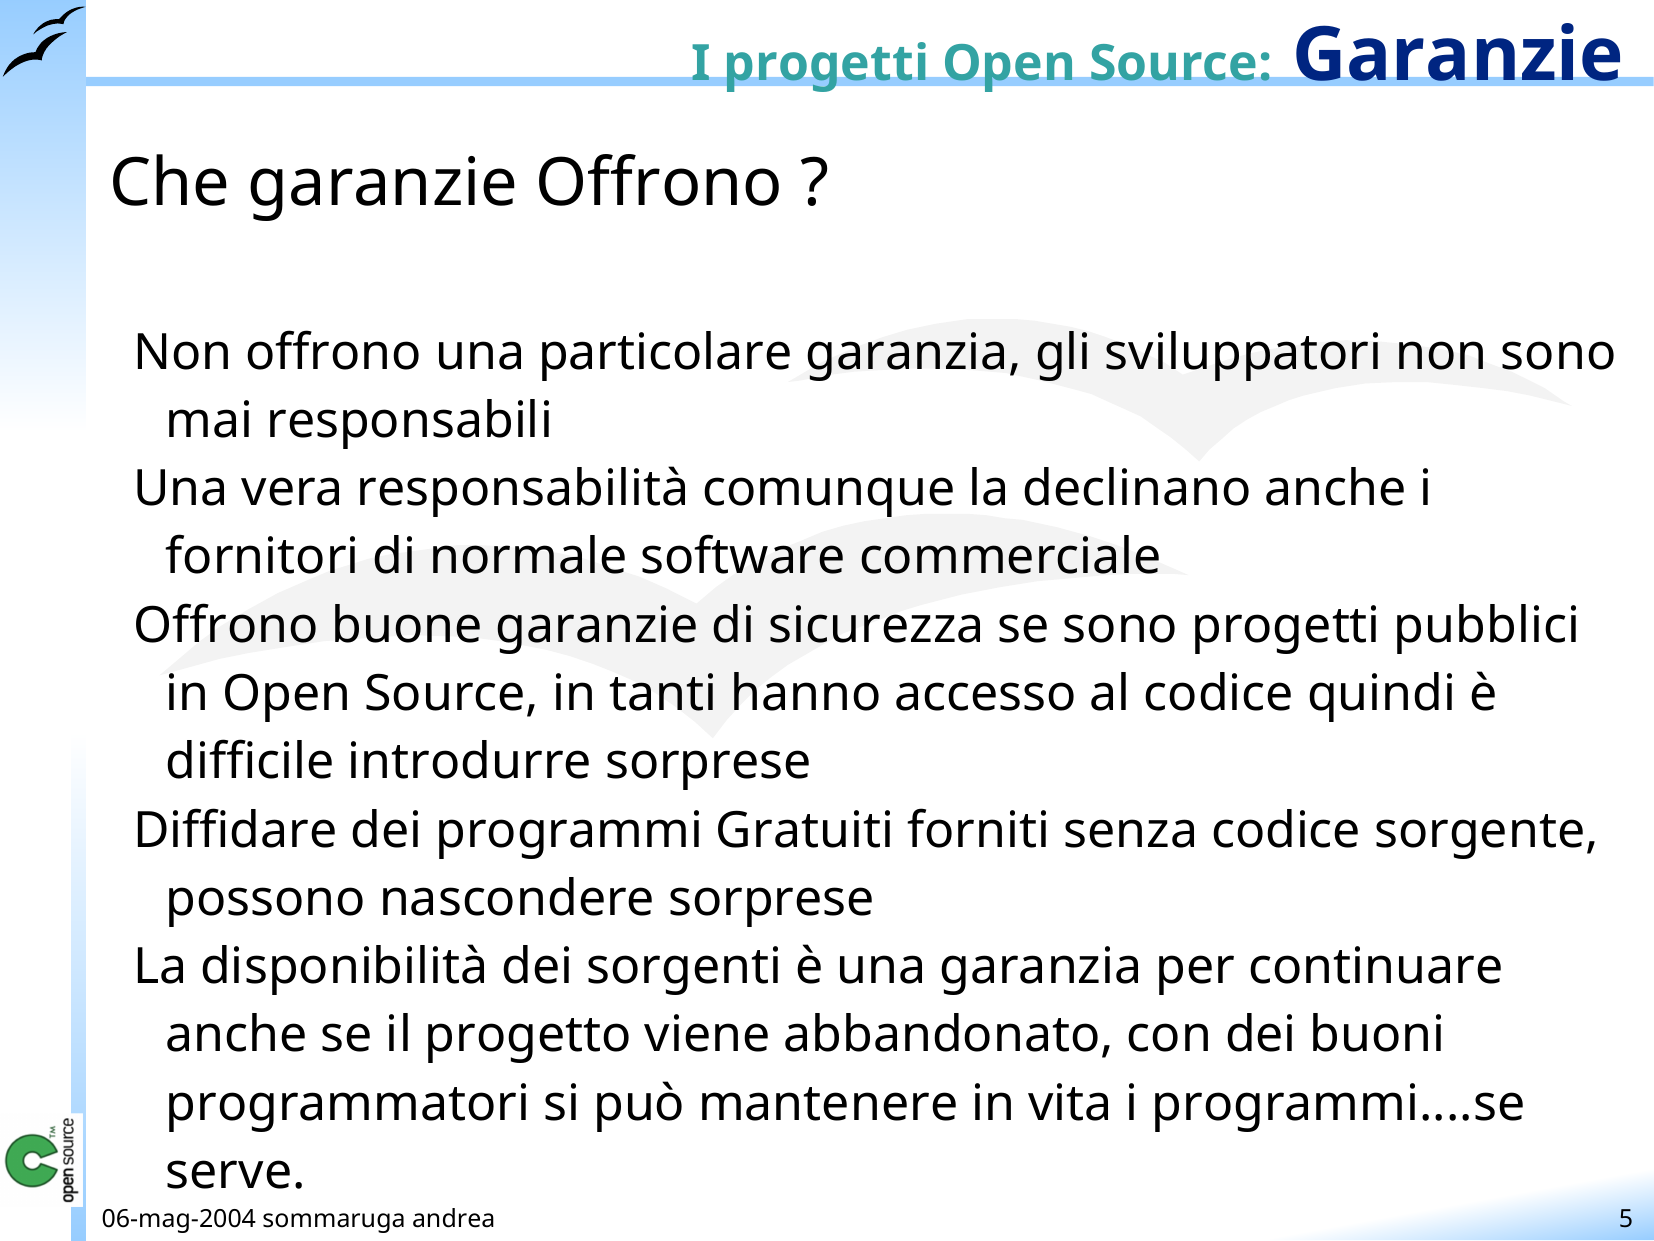

# I progetti Open Source: Garanzie
Che garanzie Offrono ?
Non offrono una particolare garanzia, gli sviluppatori non sono mai responsabili
Una vera responsabilità comunque la declinano anche i fornitori di normale software commerciale
Offrono buone garanzie di sicurezza se sono progetti pubblici in Open Source, in tanti hanno accesso al codice quindi è difficile introdurre sorprese
Diffidare dei programmi Gratuiti forniti senza codice sorgente, possono nascondere sorprese
La disponibilità dei sorgenti è una garanzia per continuare anche se il progetto viene abbandonato, con dei buoni programmatori si può mantenere in vita i programmi....se serve.